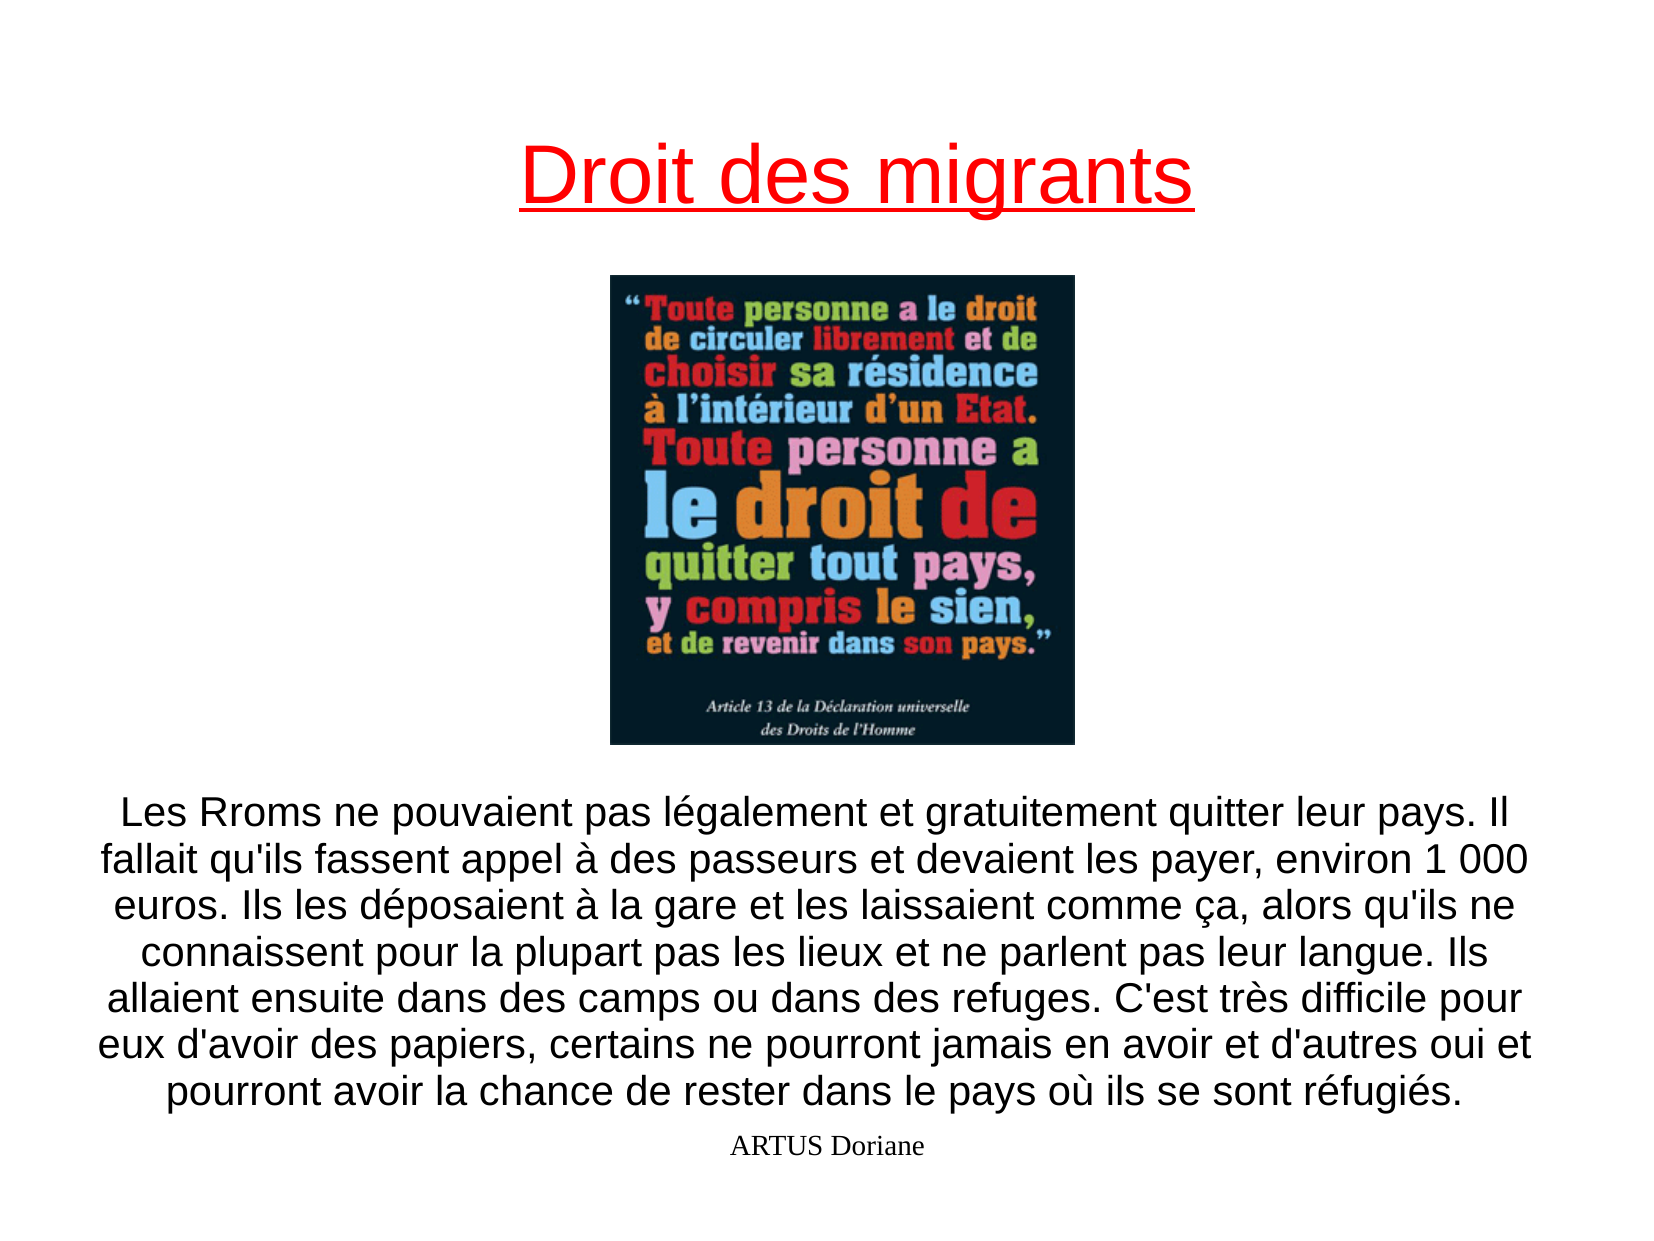

# Droit des migrants
Les Rroms ne pouvaient pas légalement et gratuitement quitter leur pays. Il fallait qu'ils fassent appel à des passeurs et devaient les payer, environ 1 000 euros. Ils les déposaient à la gare et les laissaient comme ça, alors qu'ils ne connaissent pour la plupart pas les lieux et ne parlent pas leur langue. Ils allaient ensuite dans des camps ou dans des refuges. C'est très difficile pour eux d'avoir des papiers, certains ne pourront jamais en avoir et d'autres oui et pourront avoir la chance de rester dans le pays où ils se sont réfugiés.
ARTUS Doriane